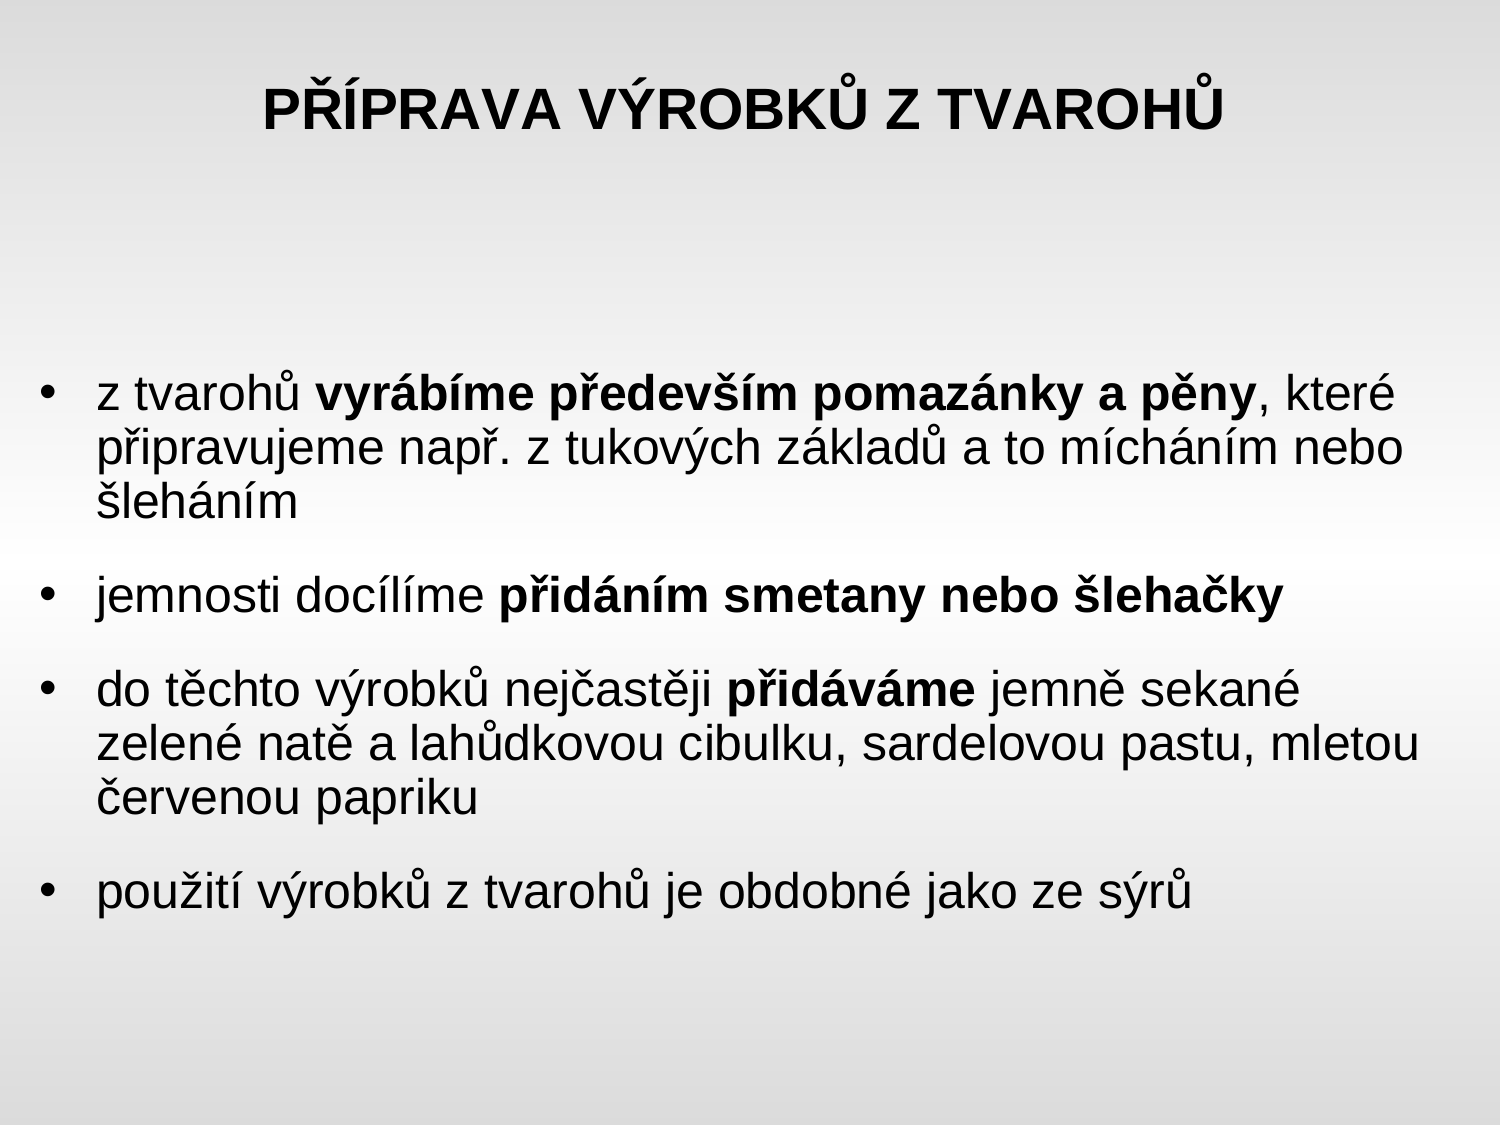

# PŘÍPRAVA VÝROBKŮ Z TVAROHŮ
z tvarohů vyrábíme především pomazánky a pěny, které připravujeme např. z tukových základů a to mícháním nebo šleháním
jemnosti docílíme přidáním smetany nebo šlehačky
do těchto výrobků nejčastěji přidáváme jemně sekané zelené natě a lahůdkovou cibulku, sardelovou pastu, mletou červenou papriku
použití výrobků z tvarohů je obdobné jako ze sýrů